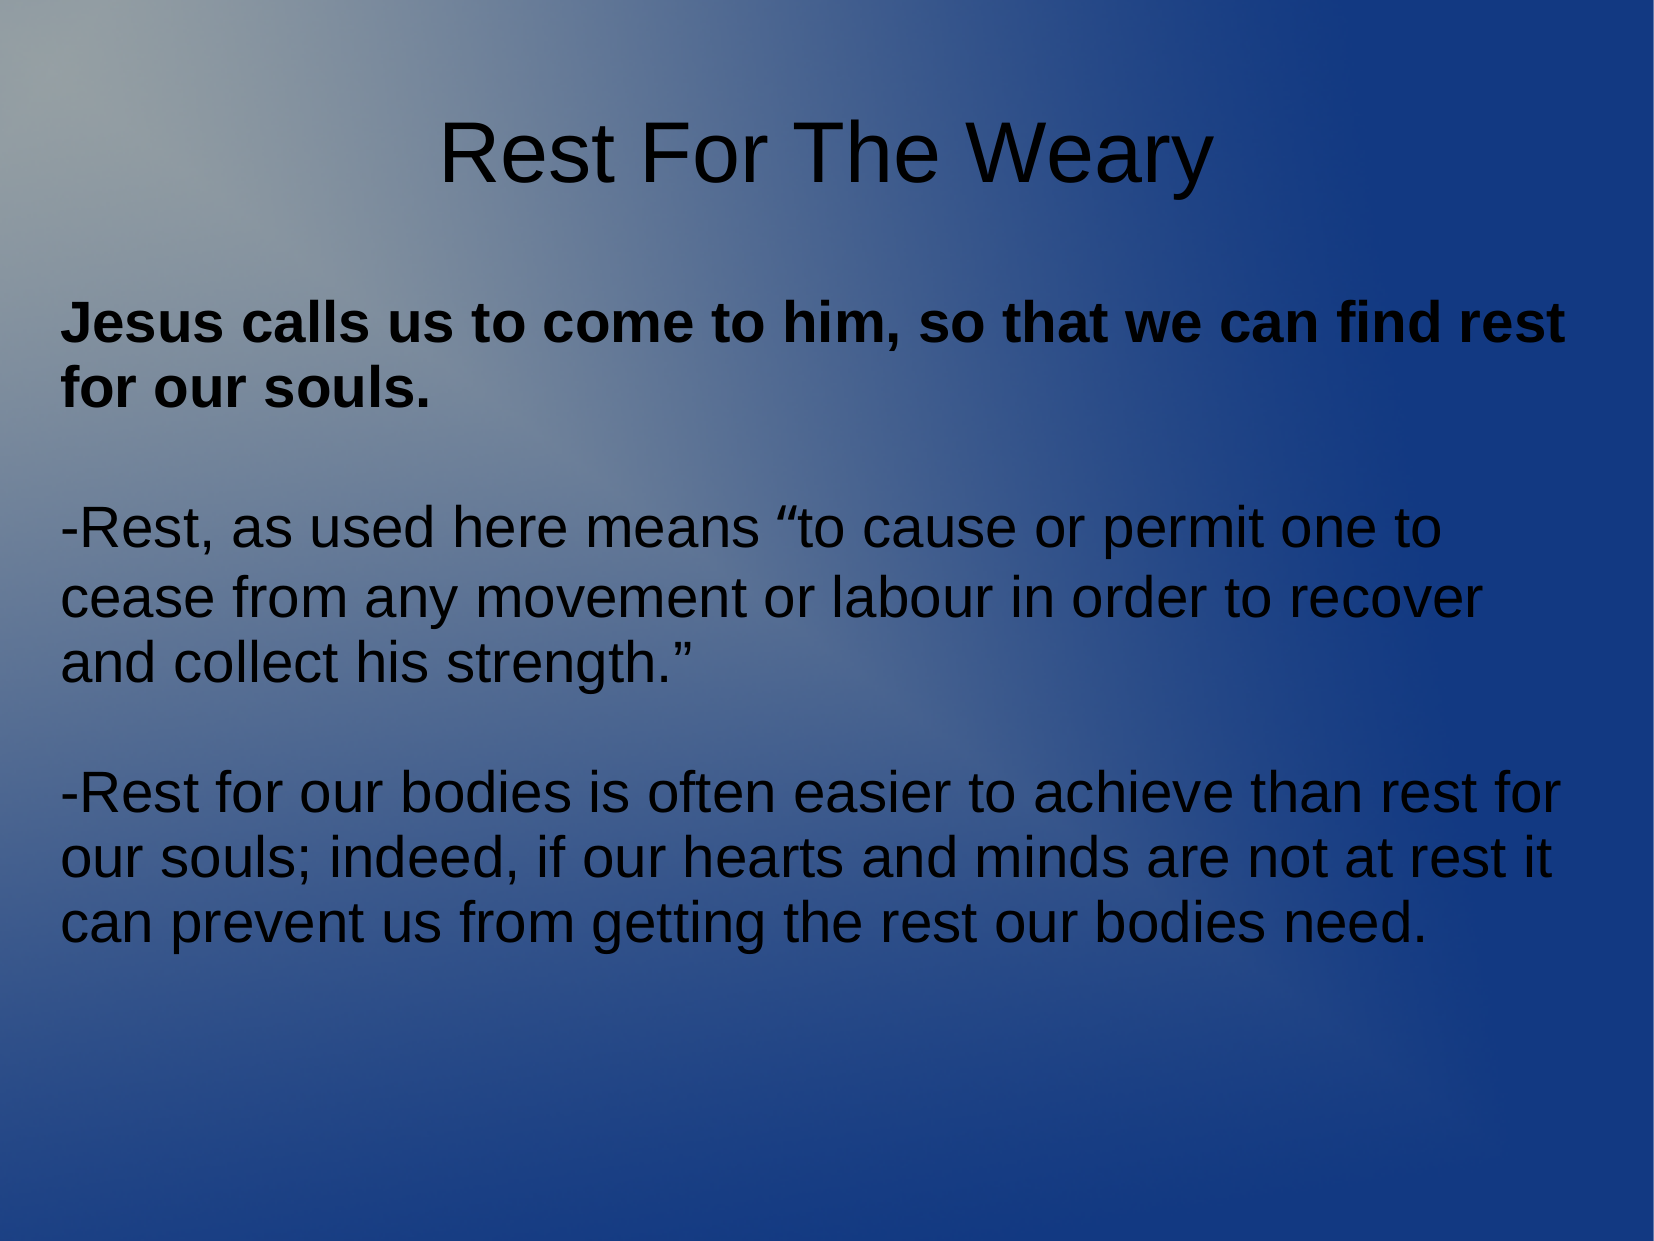

# Rest For The Weary
Jesus calls us to come to him, so that we can find rest for our souls.
-Rest, as used here means “to cause or permit one to cease from any movement or labour in order to recover and collect his strength.”
-Rest for our bodies is often easier to achieve than rest for our souls; indeed, if our hearts and minds are not at rest it can prevent us from getting the rest our bodies need.